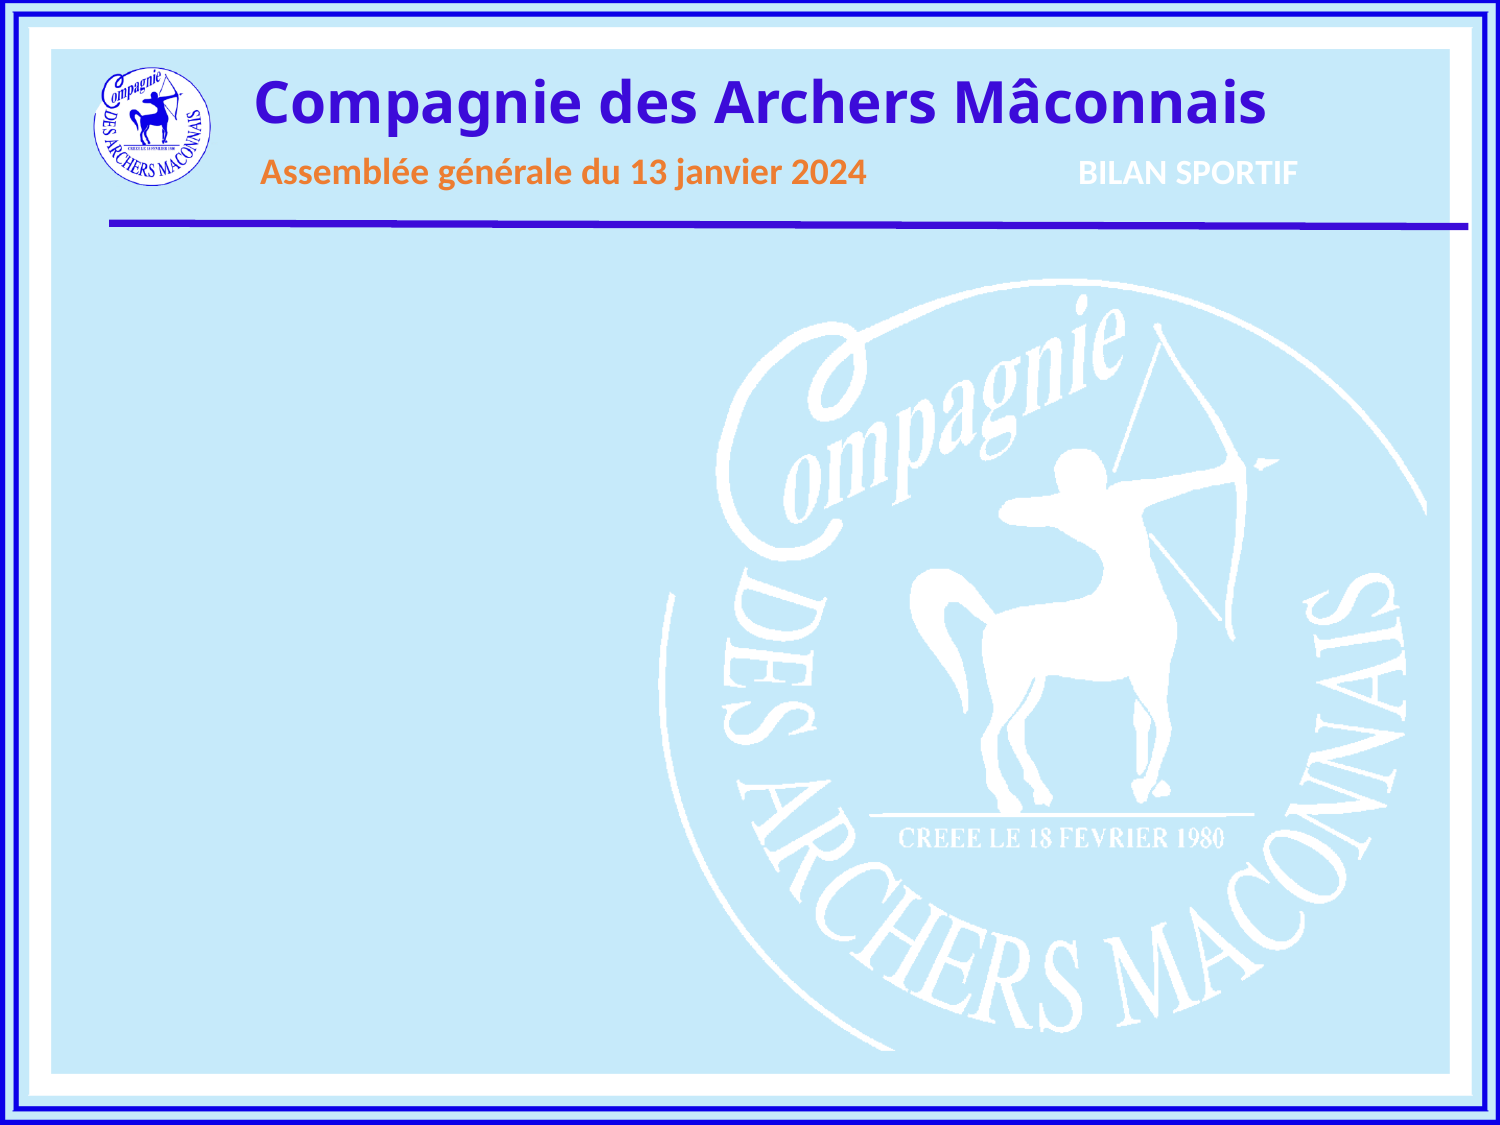

# Compagnie des Archers Mâconnais
 Assemblée générale du 13 janvier 2024
BILAN SPORTIF